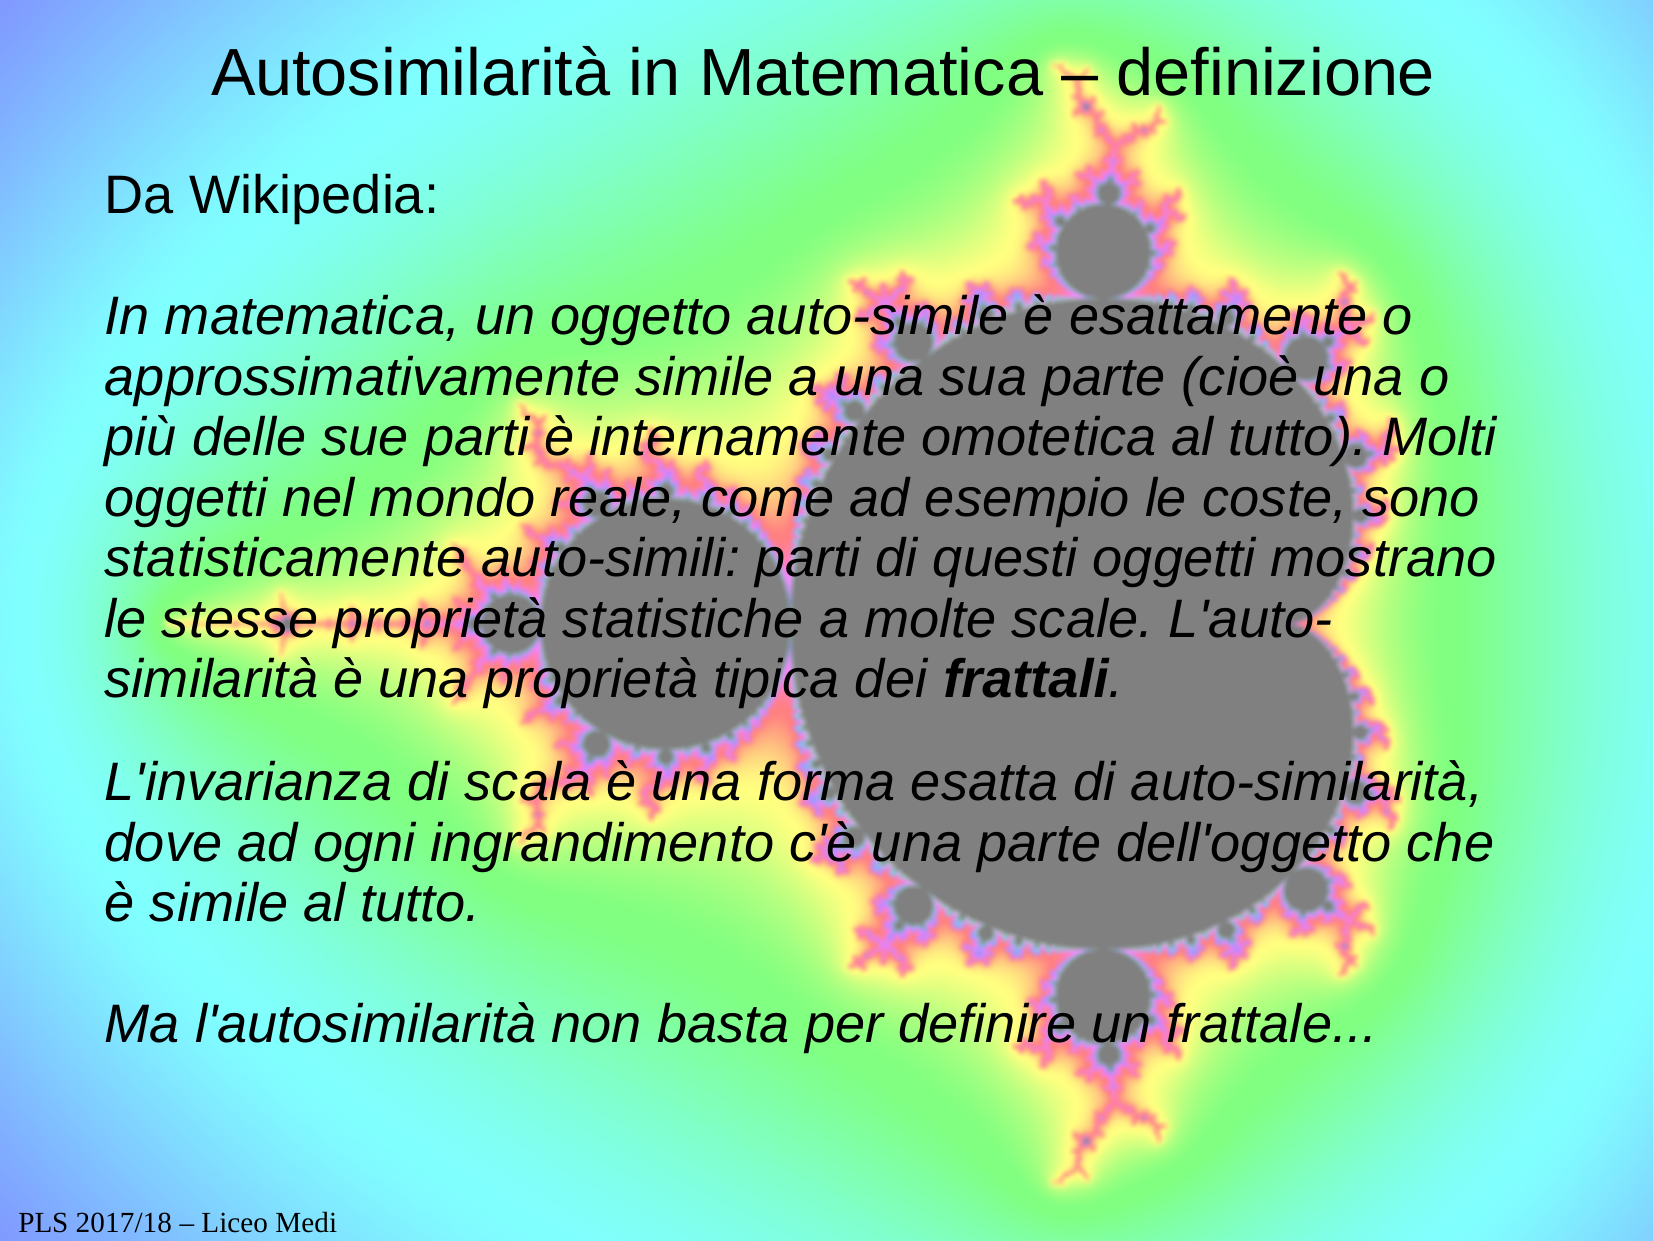

# Autosimilarità in Matematica – definizione
Da Wikipedia:
In matematica, un oggetto auto-simile è esattamente o approssimativamente simile a una sua parte (cioè una o più delle sue parti è internamente omotetica al tutto). Molti oggetti nel mondo reale, come ad esempio le coste, sono statisticamente auto-simili: parti di questi oggetti mostrano le stesse proprietà statistiche a molte scale. L'auto-similarità è una proprietà tipica dei frattali.
L'invarianza di scala è una forma esatta di auto-similarità, dove ad ogni ingrandimento c'è una parte dell'oggetto che è simile al tutto.
Ma l'autosimilarità non basta per definire un frattale...